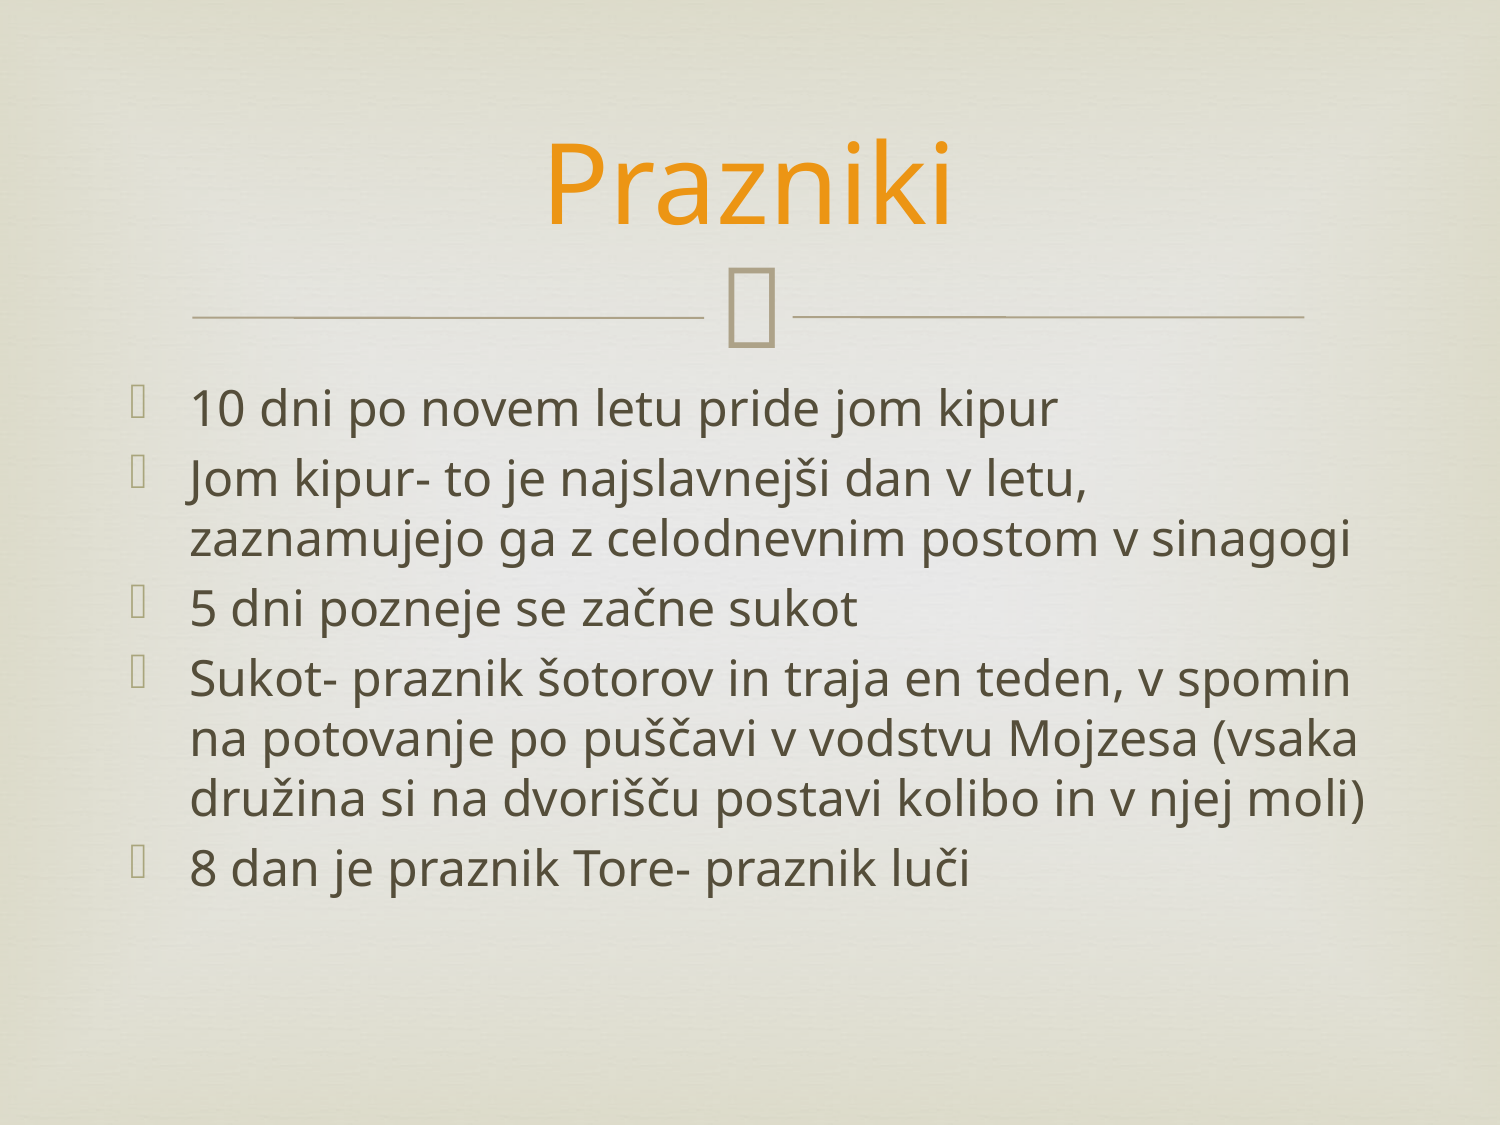

Prazniki
# 10 dni po novem letu pride jom kipur
Jom kipur- to je najslavnejši dan v letu, zaznamujejo ga z celodnevnim postom v sinagogi
5 dni pozneje se začne sukot
Sukot- praznik šotorov in traja en teden, v spomin na potovanje po puščavi v vodstvu Mojzesa (vsaka družina si na dvorišču postavi kolibo in v njej moli)
8 dan je praznik Tore- praznik luči